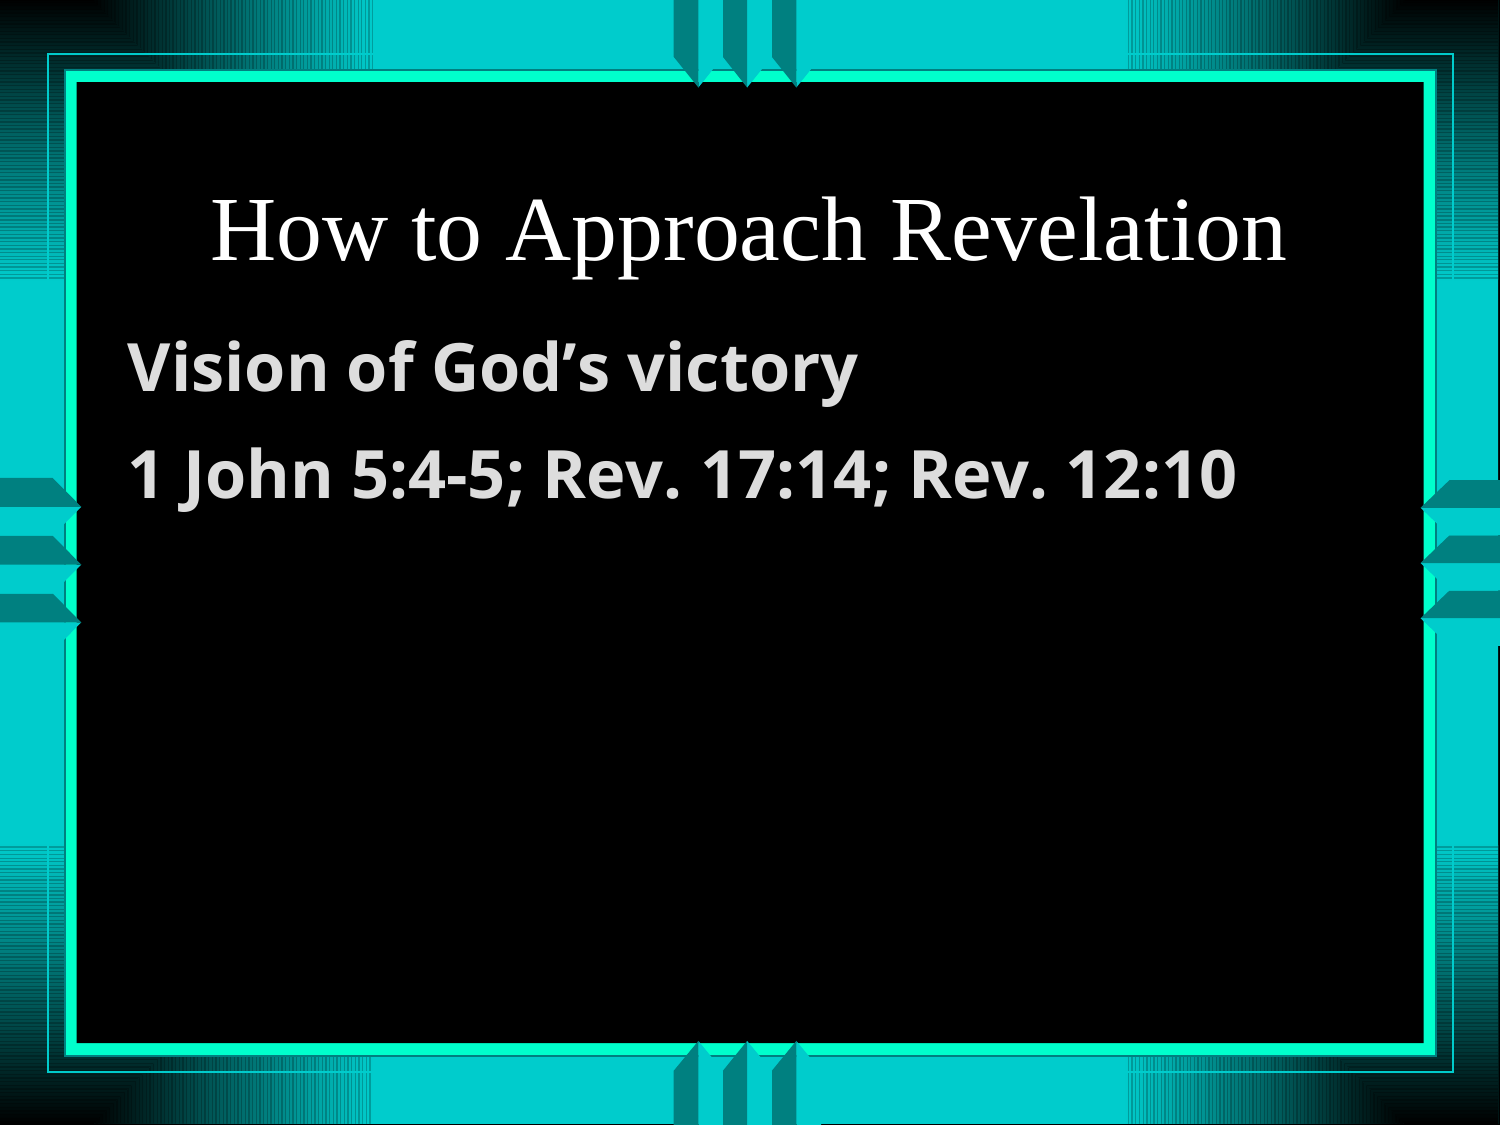

# How to Approach Revelation
Vision of God’s victory
1 John 5:4-5; Rev. 17:14; Rev. 12:10